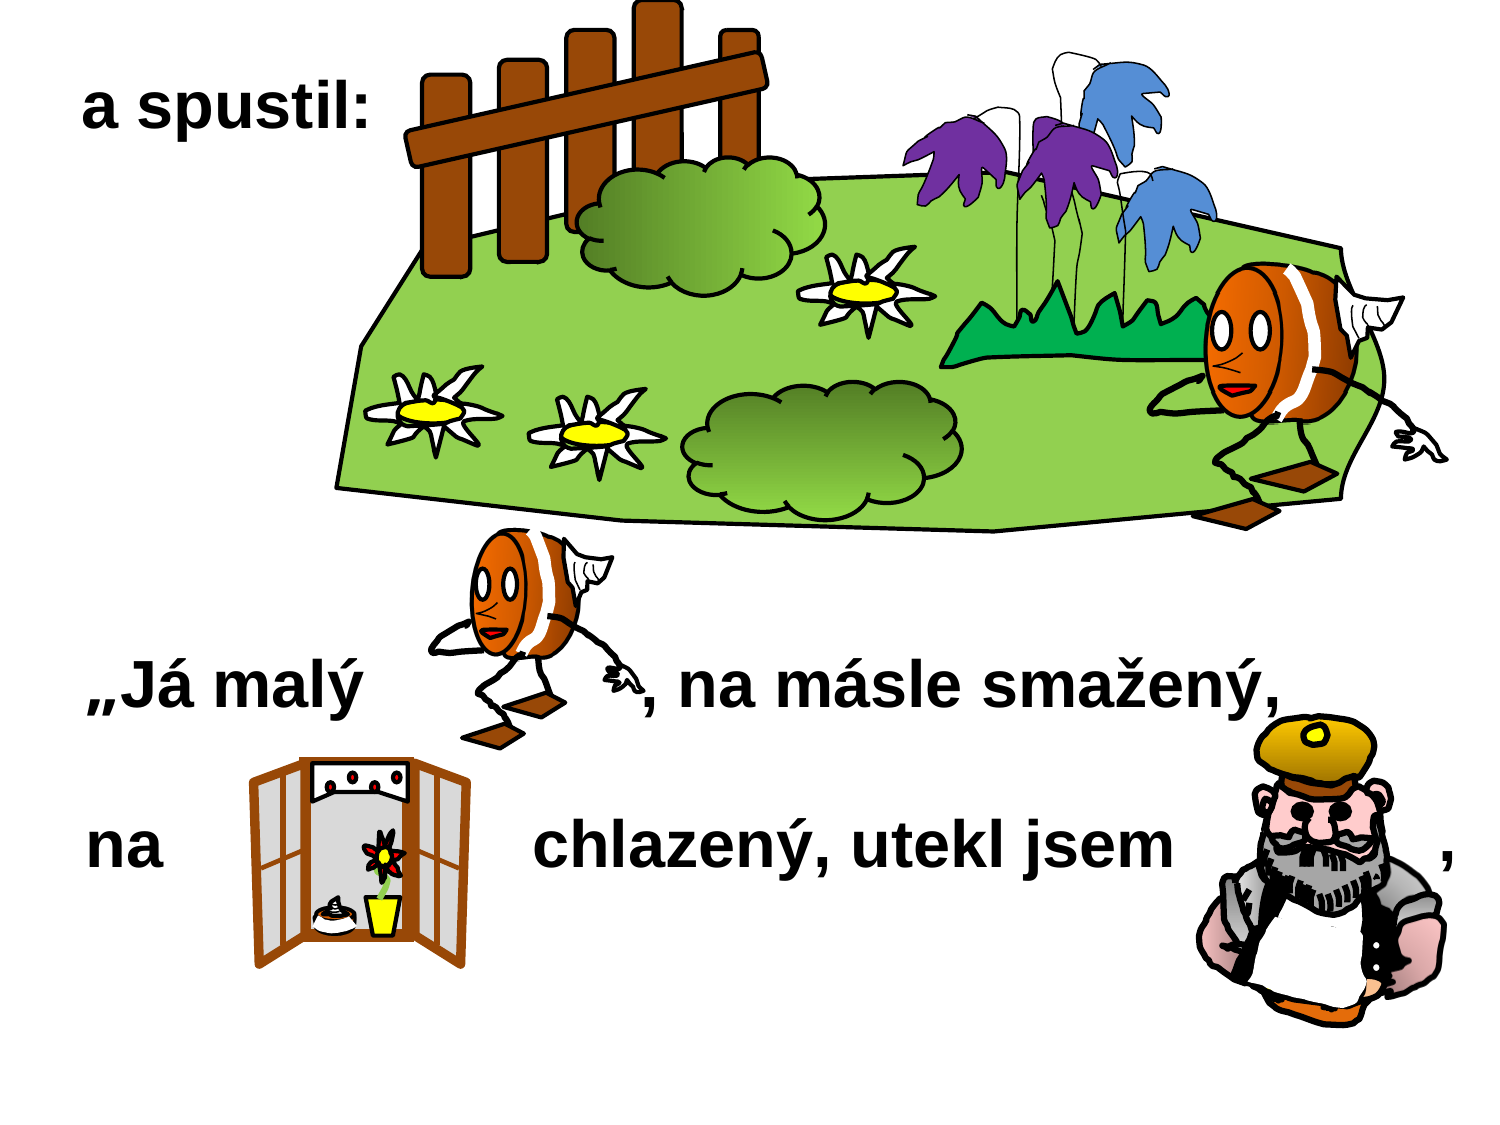

a spustil:
„Já malý , na másle smažený,
na chlazený, utekl jsem
,